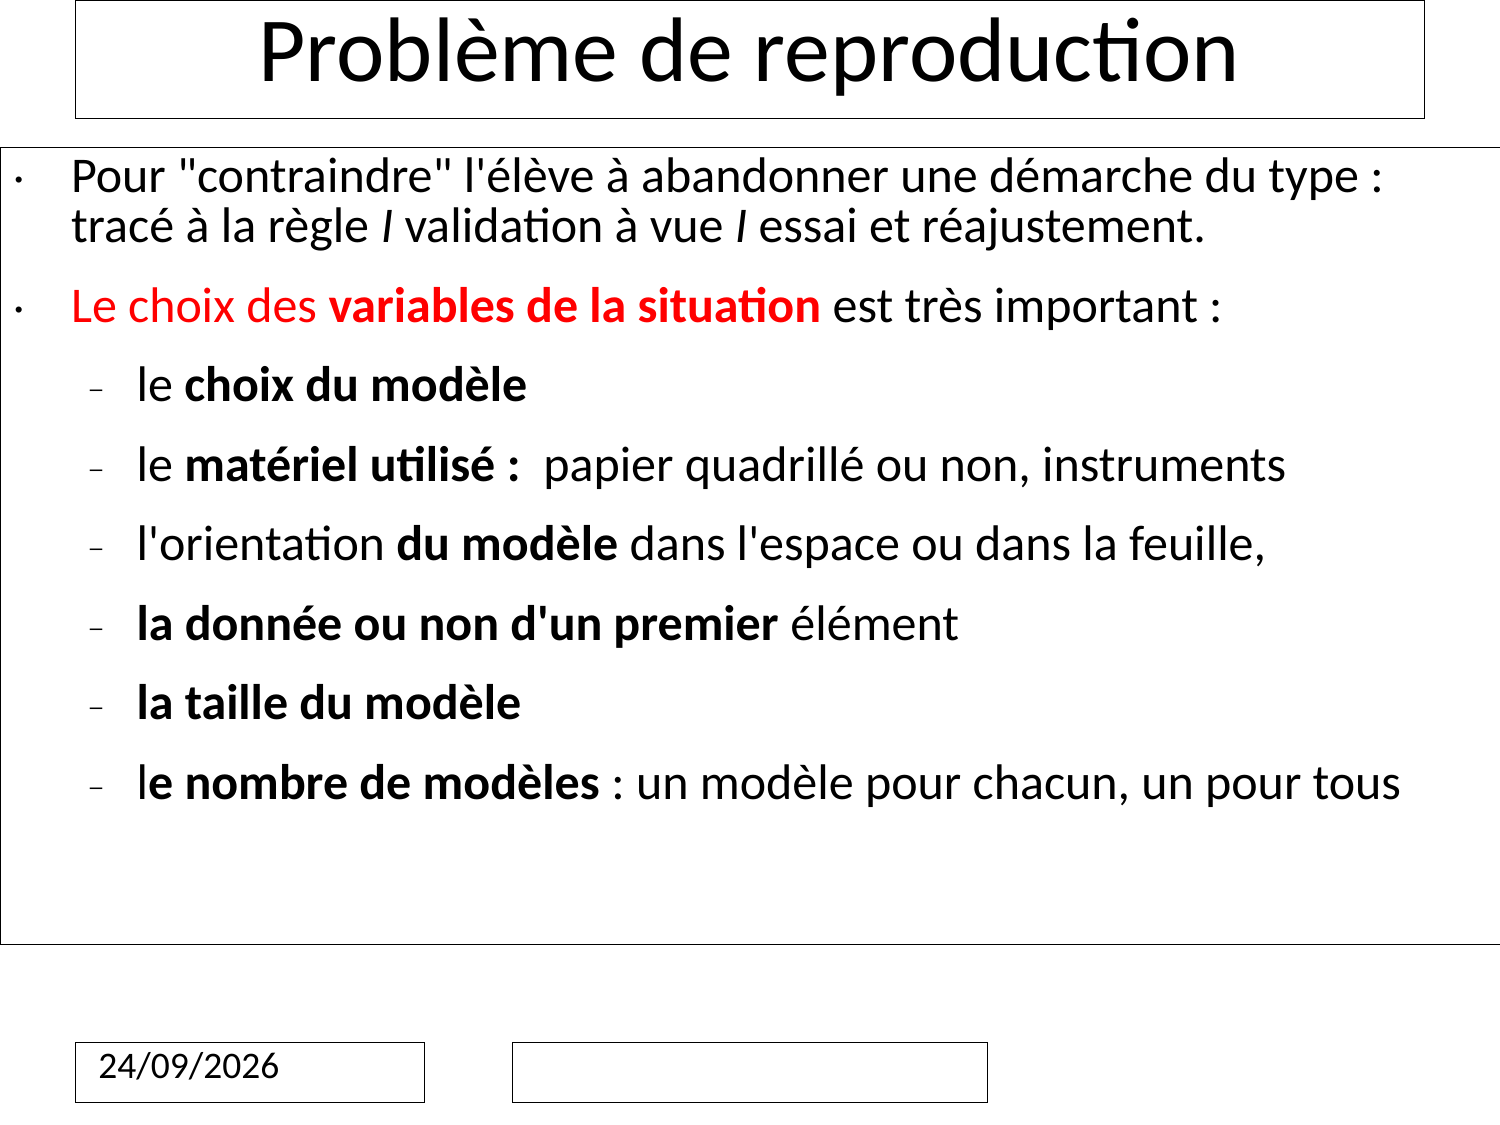

# Problème de reproduction
Pour "contraindre" l'élève à abandonner une démarche du type : tracé à la règle I validation à vue I essai et réajustement.
Le choix des variables de la situation est très important :
le choix du modèle
le matériel utilisé : papier quadrillé ou non, instruments
l'orientation du modèle dans l'espace ou dans la feuille,
la donnée ou non d'un premier élément
la taille du modèle
le nombre de modèles : un modèle pour chacun, un pour tous